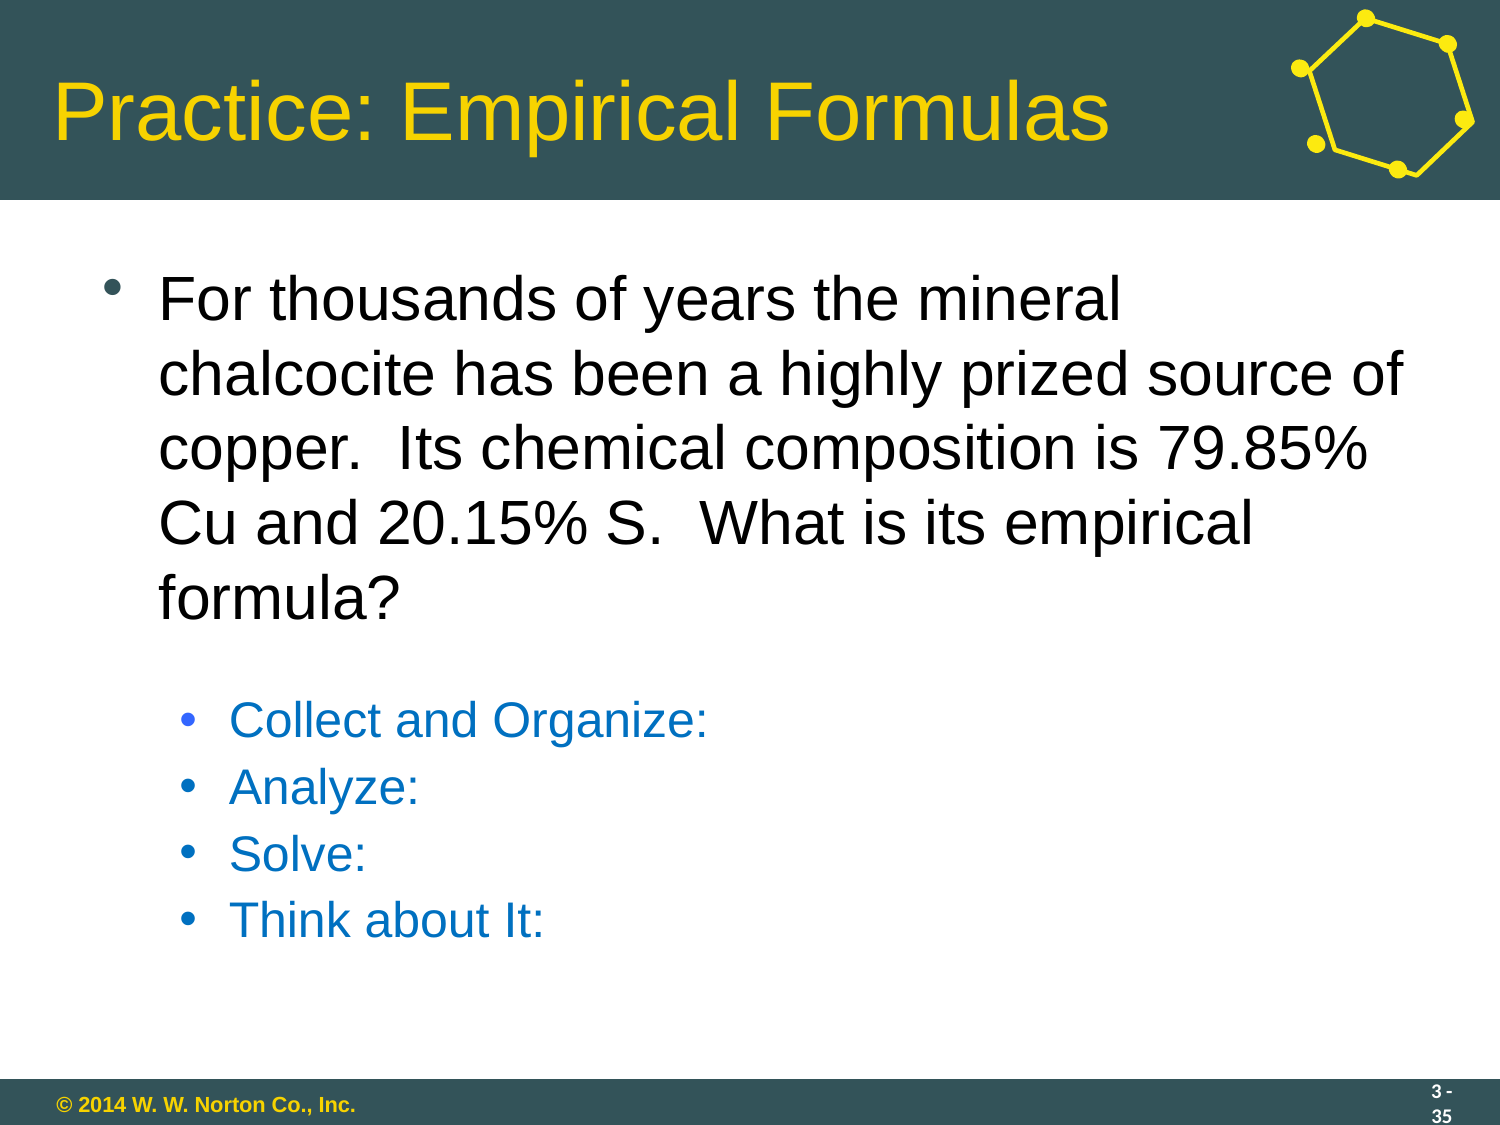

Practice: Empirical Formulas
# For thousands of years the mineral chalcocite has been a highly prized source of copper. Its chemical composition is 79.85% Cu and 20.15% S. What is its empirical formula?
 Collect and Organize:
 Analyze:
 Solve:
 Think about It: